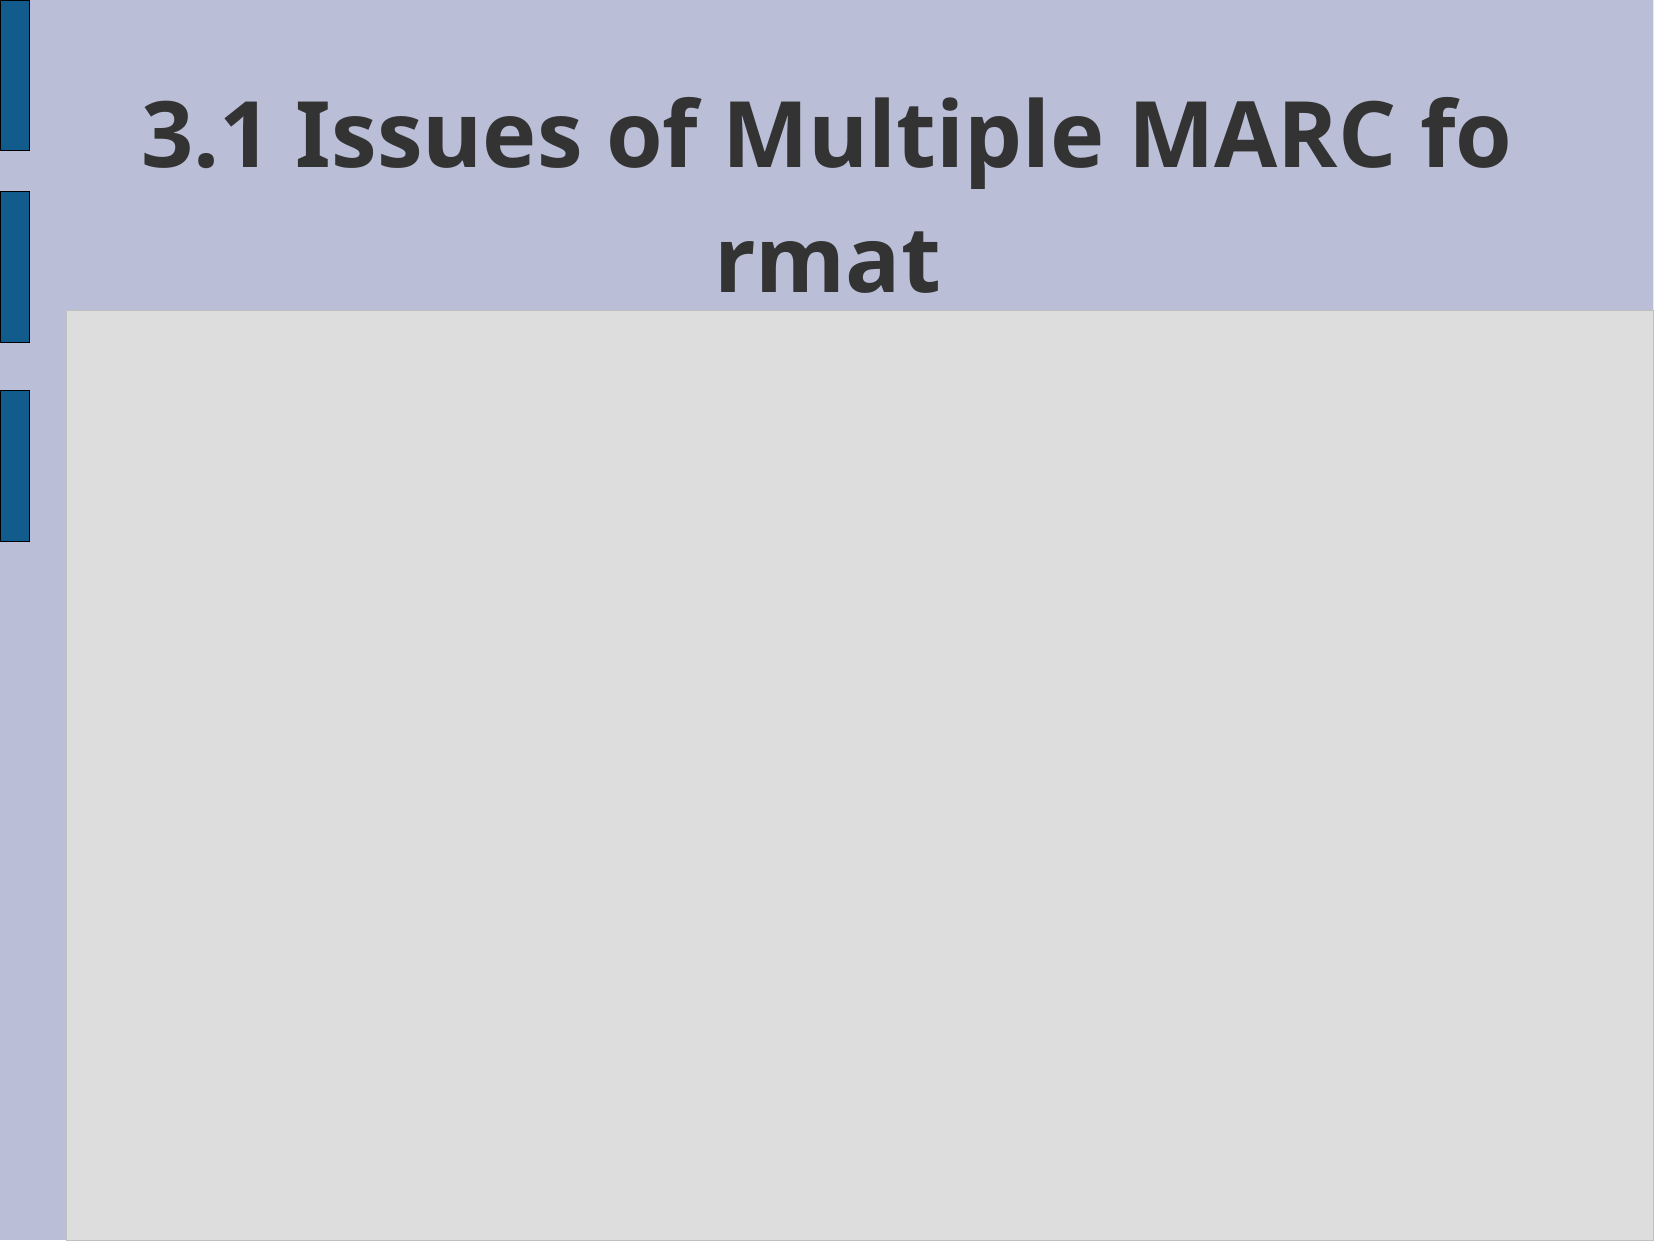

# 3.1 Issues of Multiple MARC format